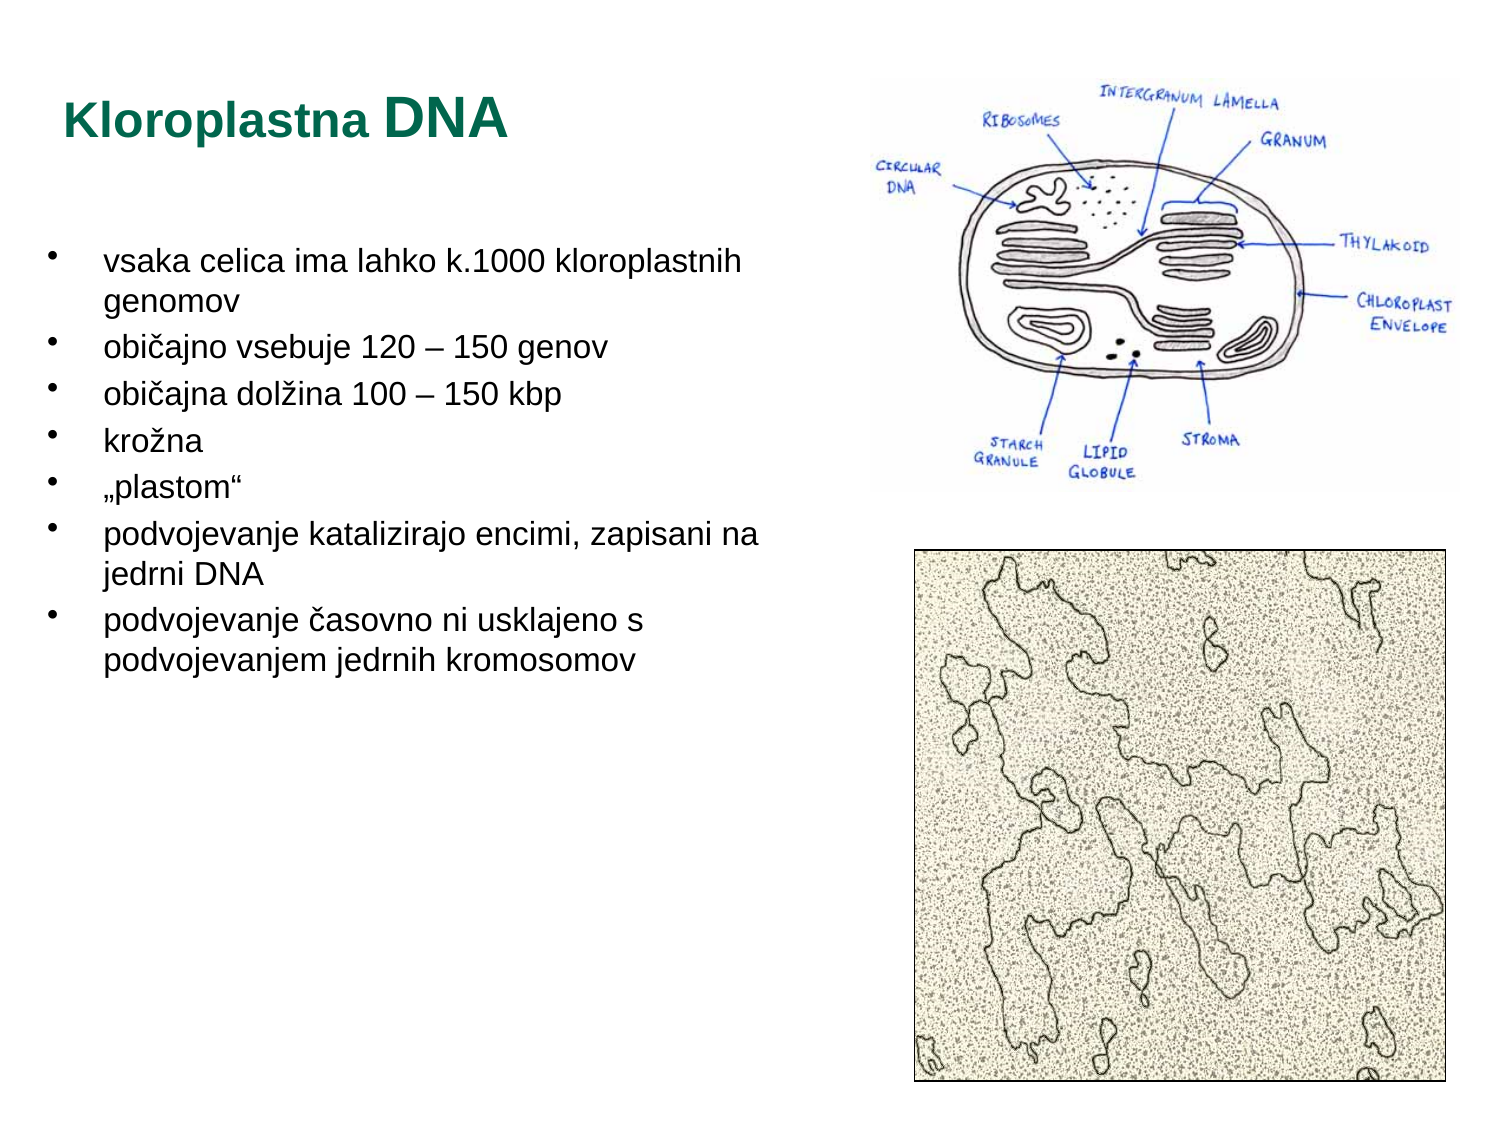

# Kloroplastna DNA
vsaka celica ima lahko k.1000 kloroplastnih genomov
običajno vsebuje 120 – 150 genov
običajna dolžina 100 – 150 kbp
krožna
„plastom“
podvojevanje katalizirajo encimi, zapisani na jedrni DNA
podvojevanje časovno ni usklajeno s podvojevanjem jedrnih kromosomov